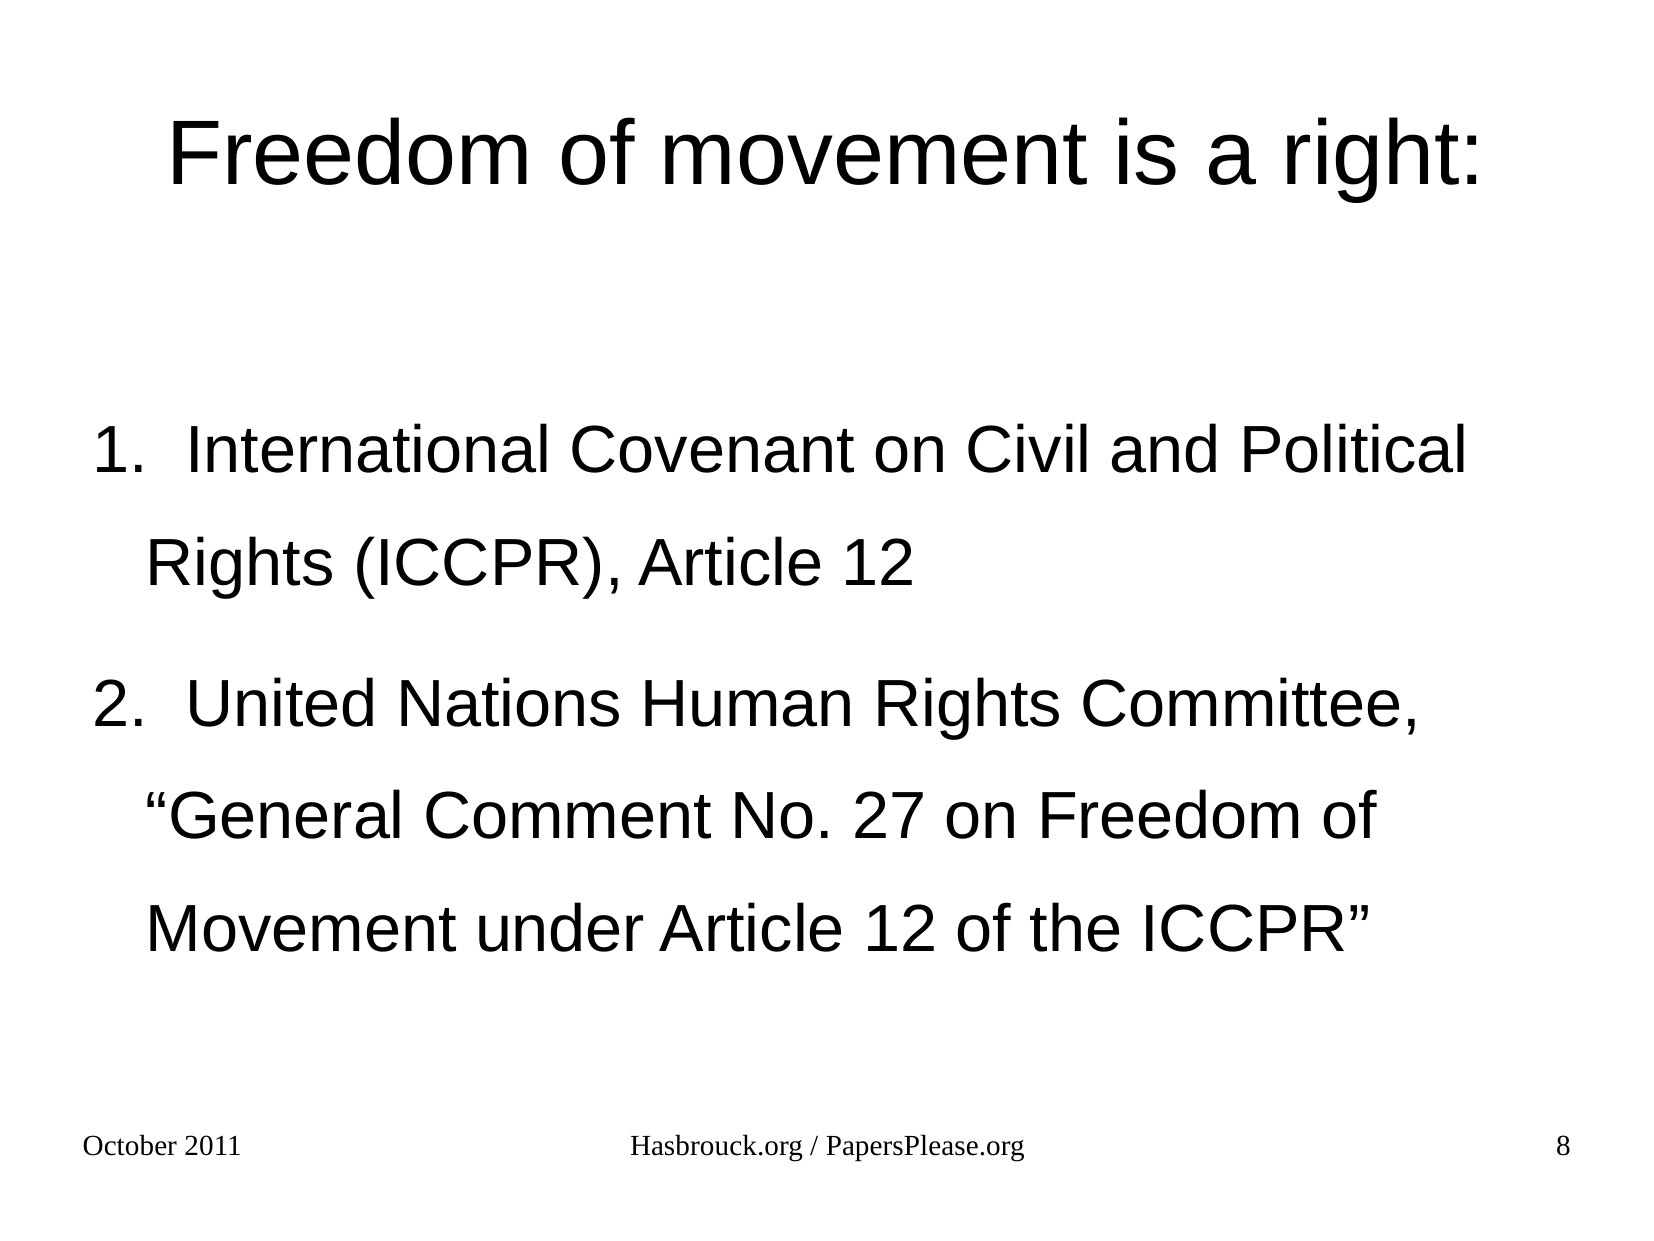

# Freedom of movement is a right:
 International Covenant on Civil and Political Rights (ICCPR), Article 12
 United Nations Human Rights Committee, “General Comment No. 27 on Freedom of Movement under Article 12 of the ICCPR”
October 2011
Hasbrouck.org / PapersPlease.org
8